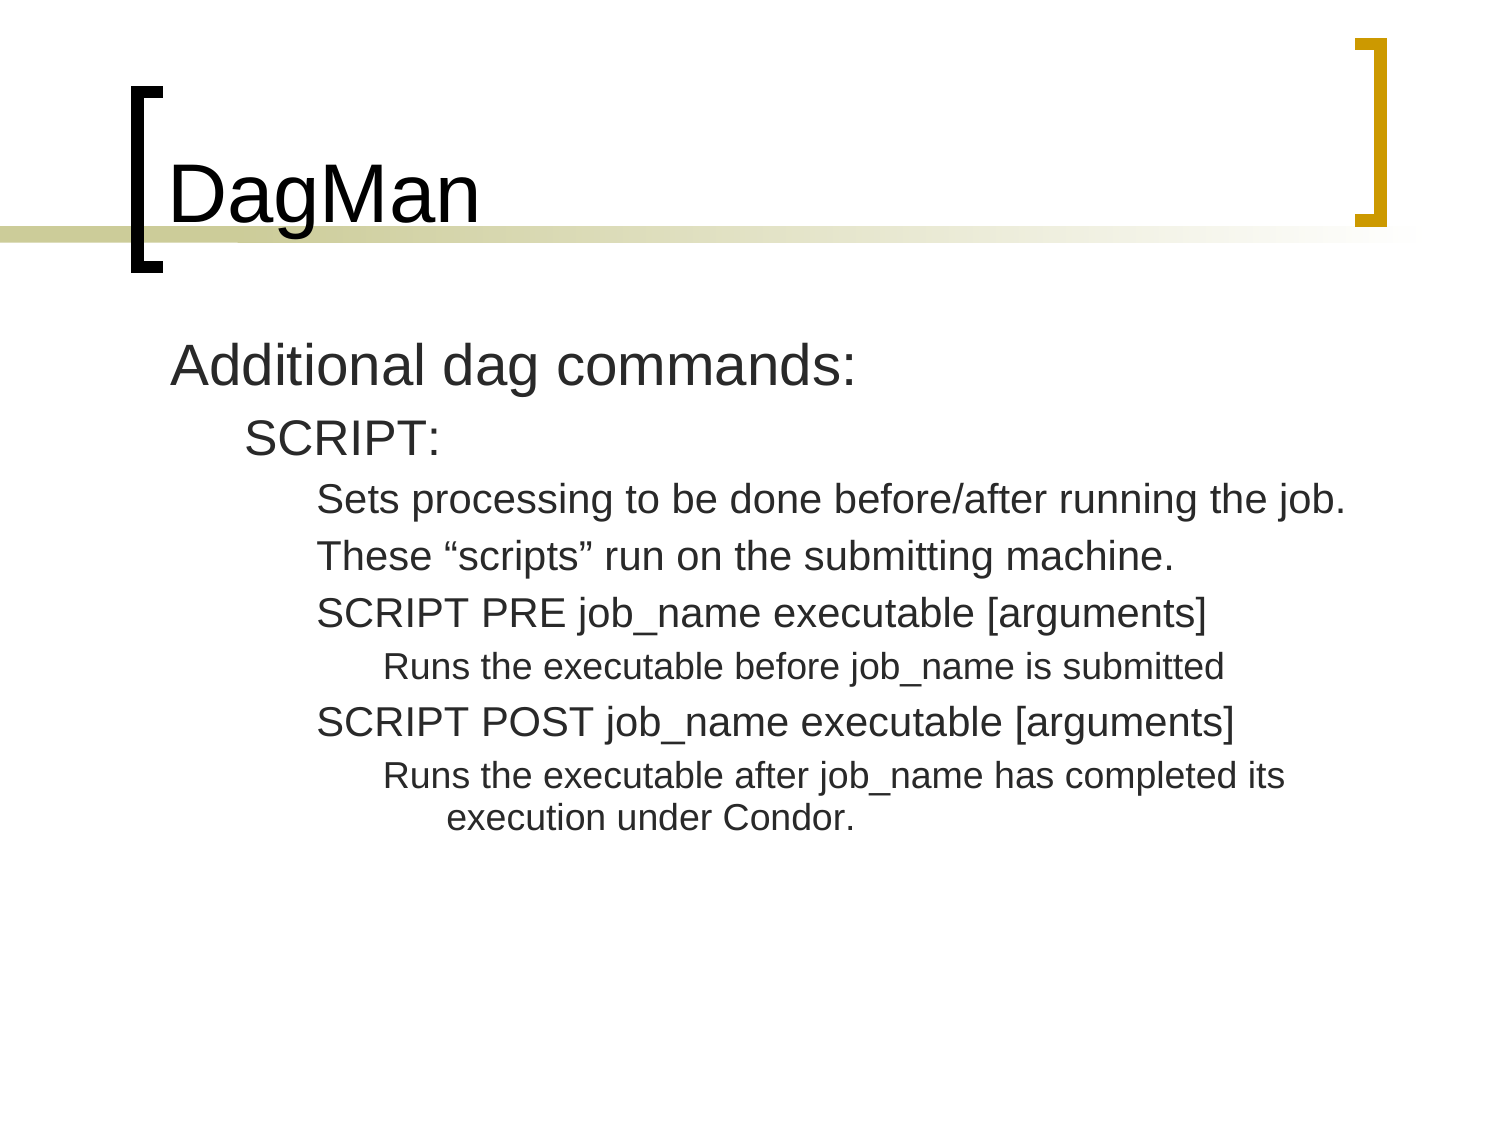

# DagMan
Additional dag commands:
SCRIPT:
Sets processing to be done before/after running the job.
These “scripts” run on the submitting machine.
SCRIPT PRE job_name executable [arguments]
Runs the executable before job_name is submitted
SCRIPT POST job_name executable [arguments]
Runs the executable after job_name has completed its execution under Condor.